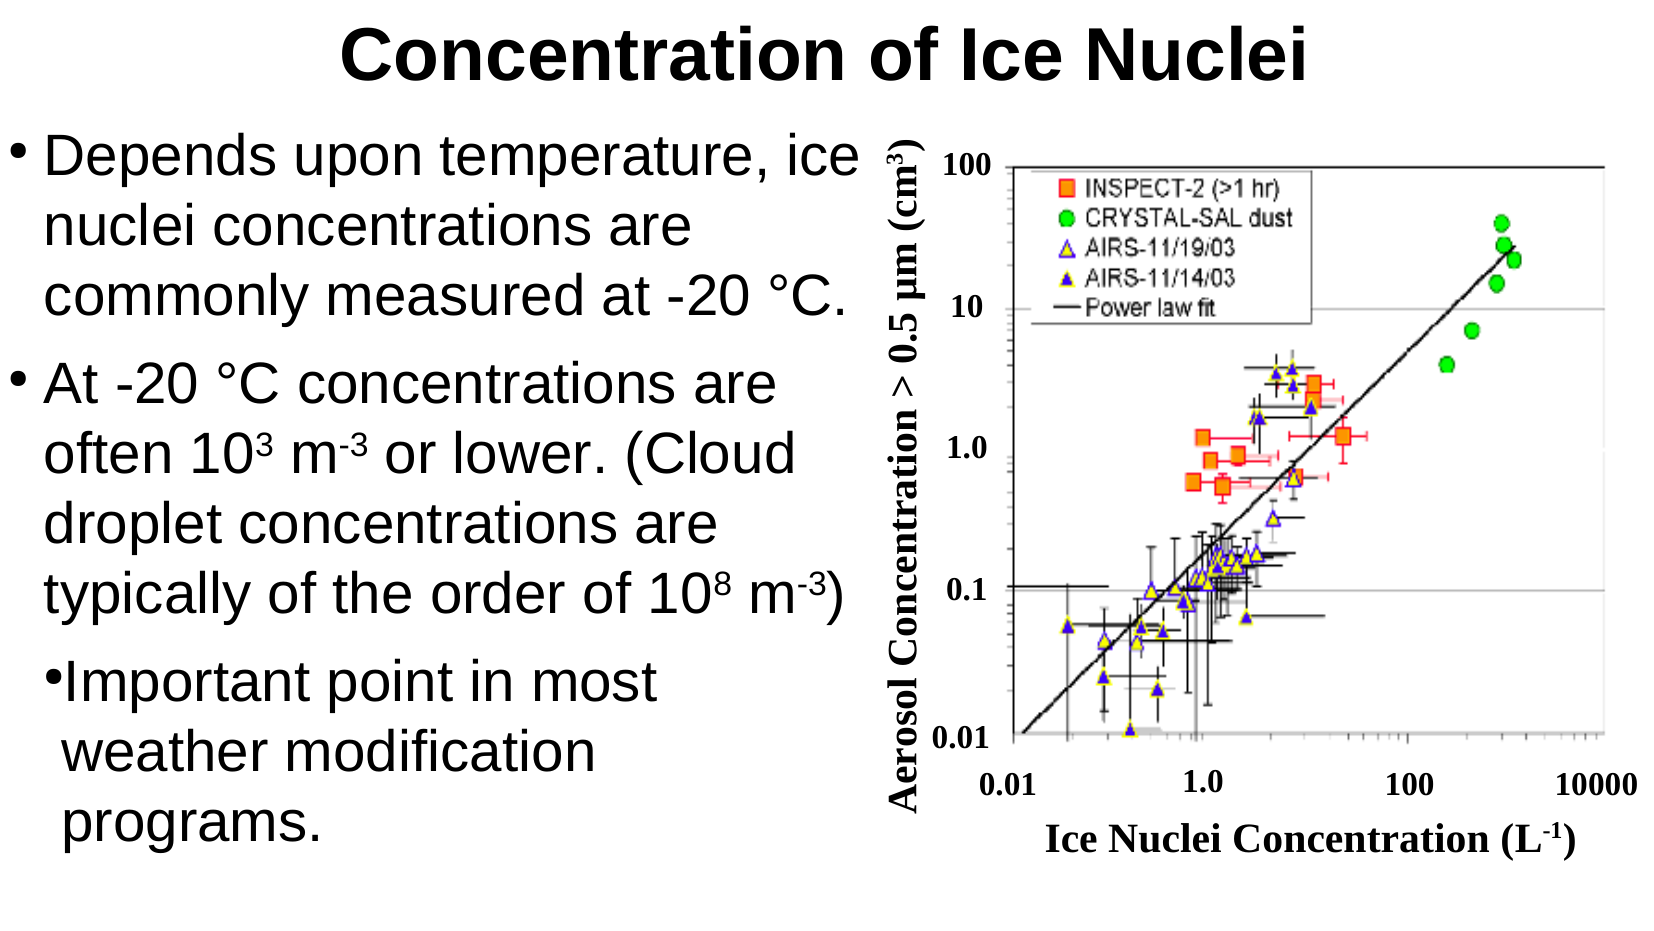

# Concentration of Ice Nuclei
Depends upon temperature, ice nuclei concentrations are commonly measured at -20 °C.
At -20 °C concentrations are often 103 m-3 or lower. (Cloud droplet concentrations are typically of the order of 108 m-3)
Important point in most weather modification programs.
100
10
1.0
Aerosol Concentration > 0.5 µm (cm3)
0.1
0.01
1.0
0.01
100
10000
Ice Nuclei Concentration (L-1)